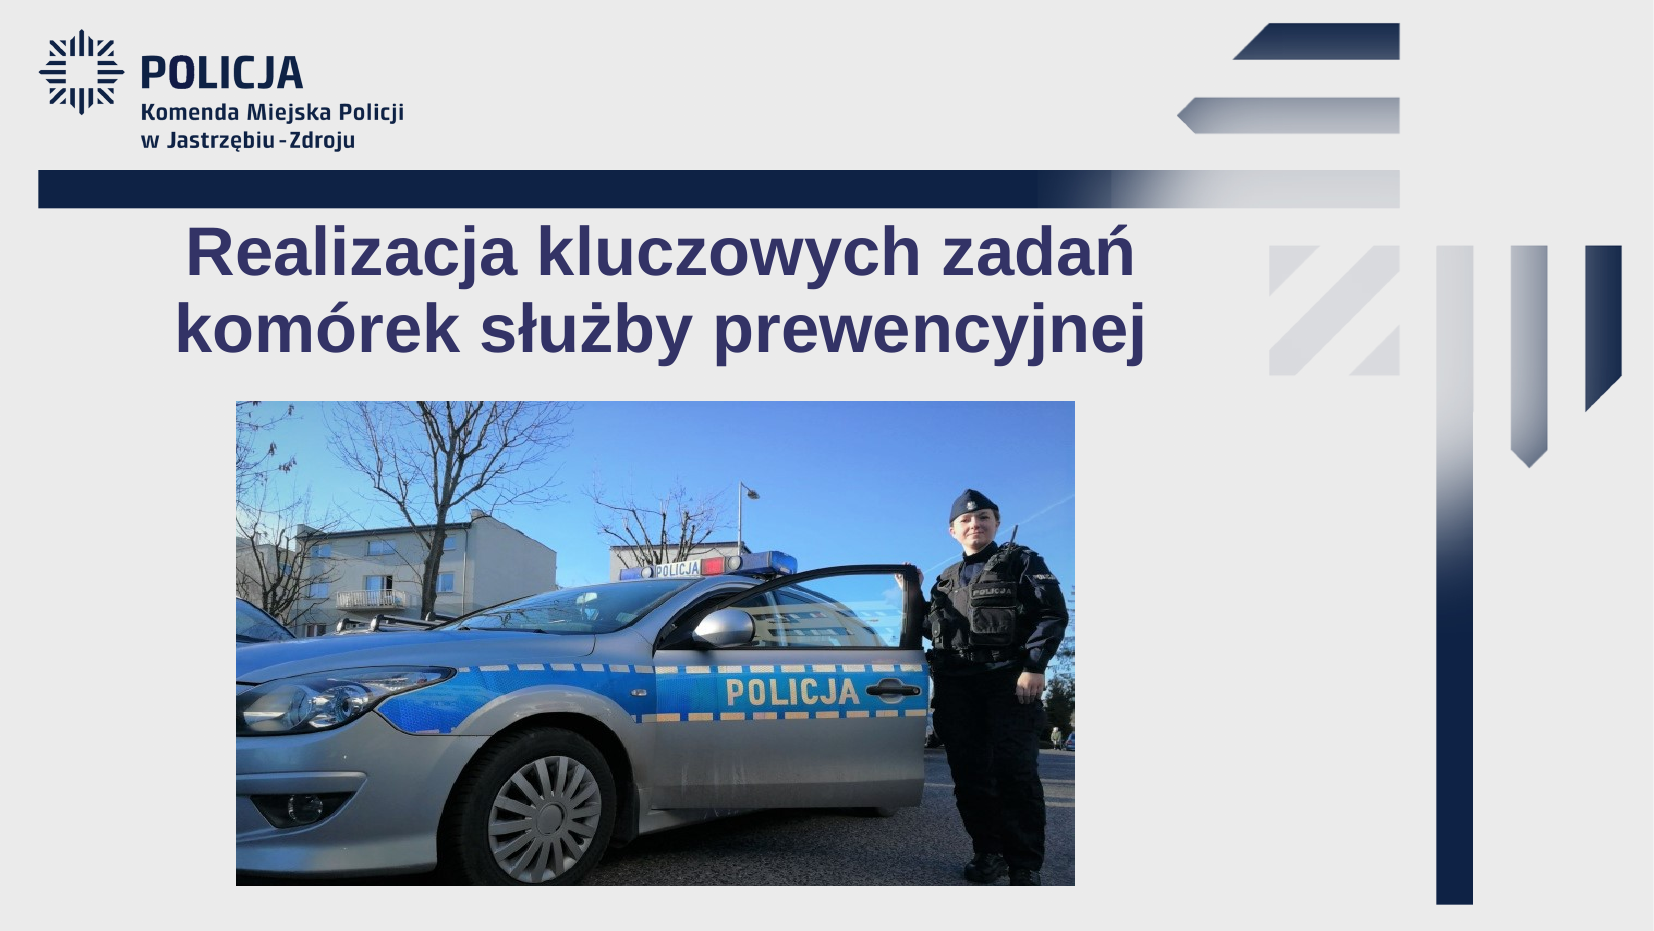

# Realizacja kluczowych zadań komórek służby prewencyjnej